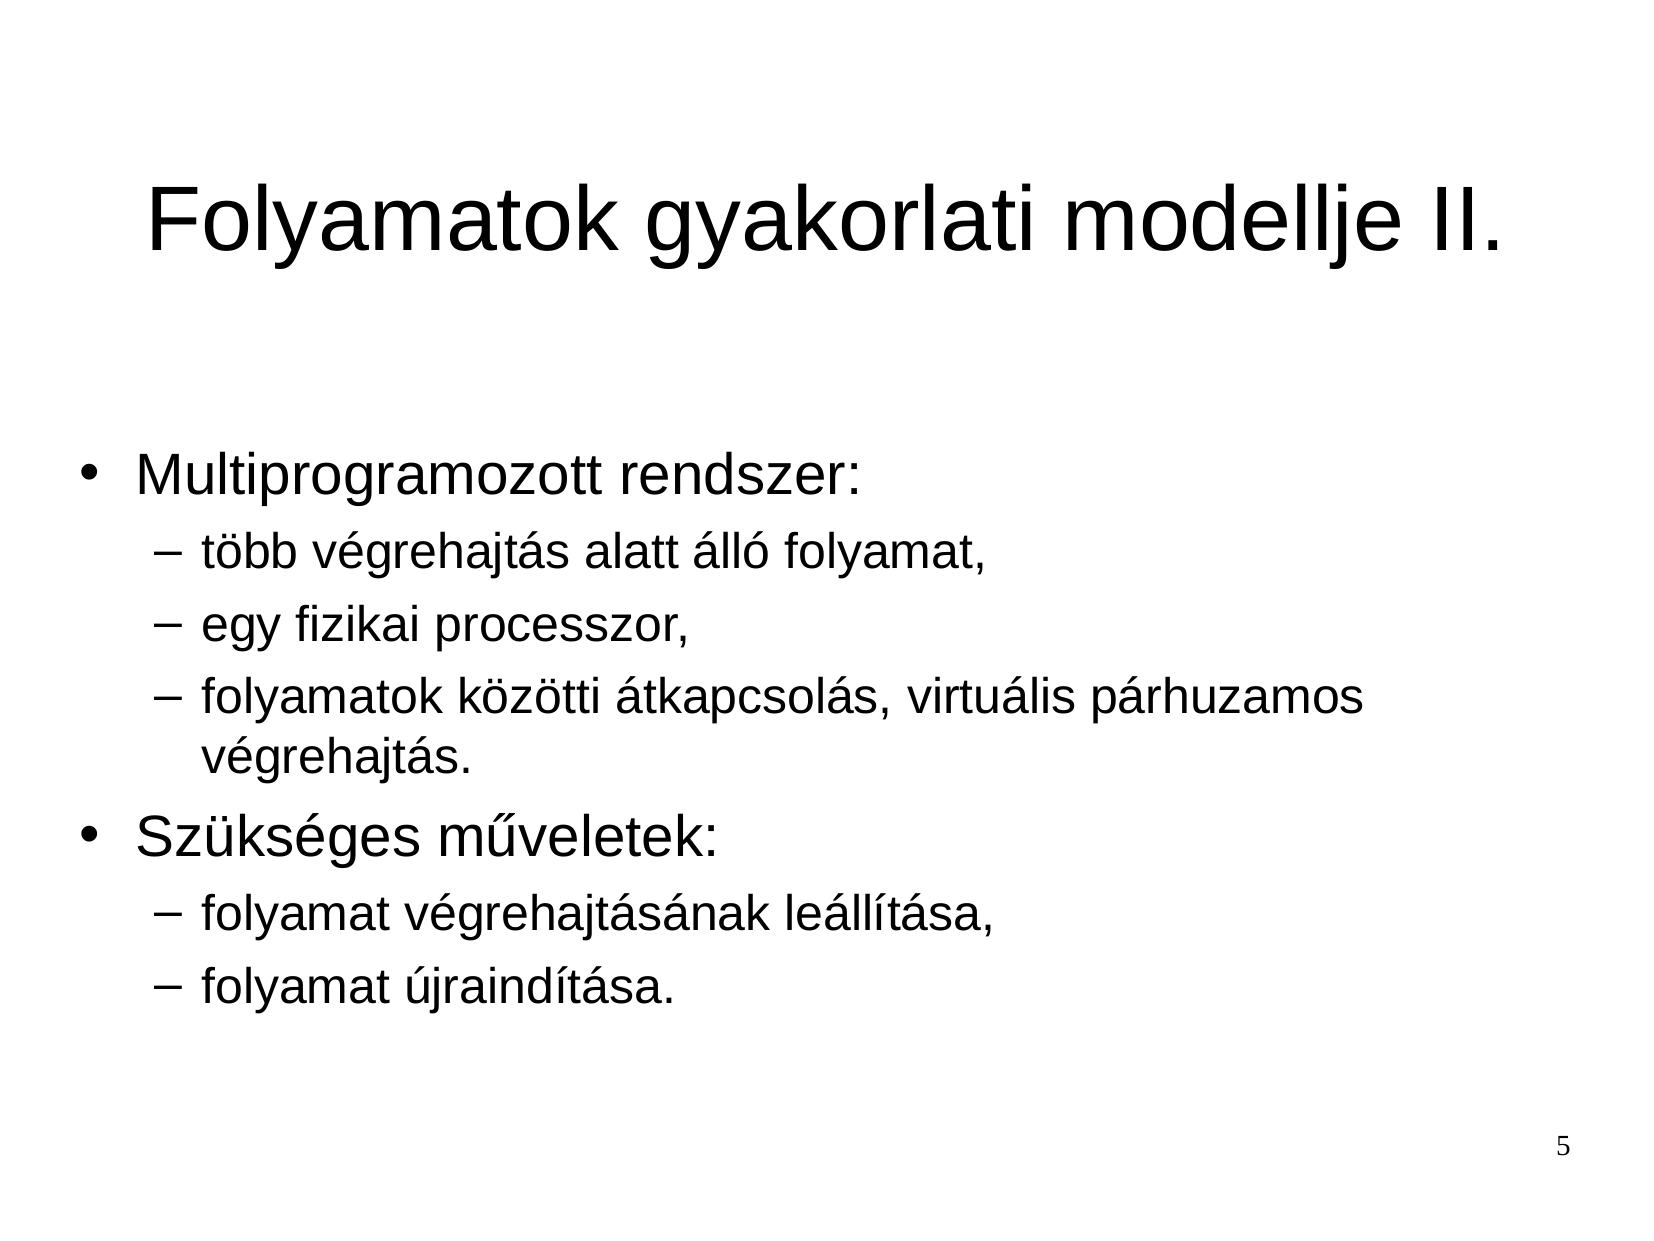

# Folyamatok gyakorlati modellje II.
Multiprogramozott rendszer:
több végrehajtás alatt álló folyamat,
egy fizikai processzor,
folyamatok közötti átkapcsolás, virtuális párhuzamos végrehajtás.
Szükséges műveletek:
folyamat végrehajtásának leállítása,
folyamat újraindítása.
5